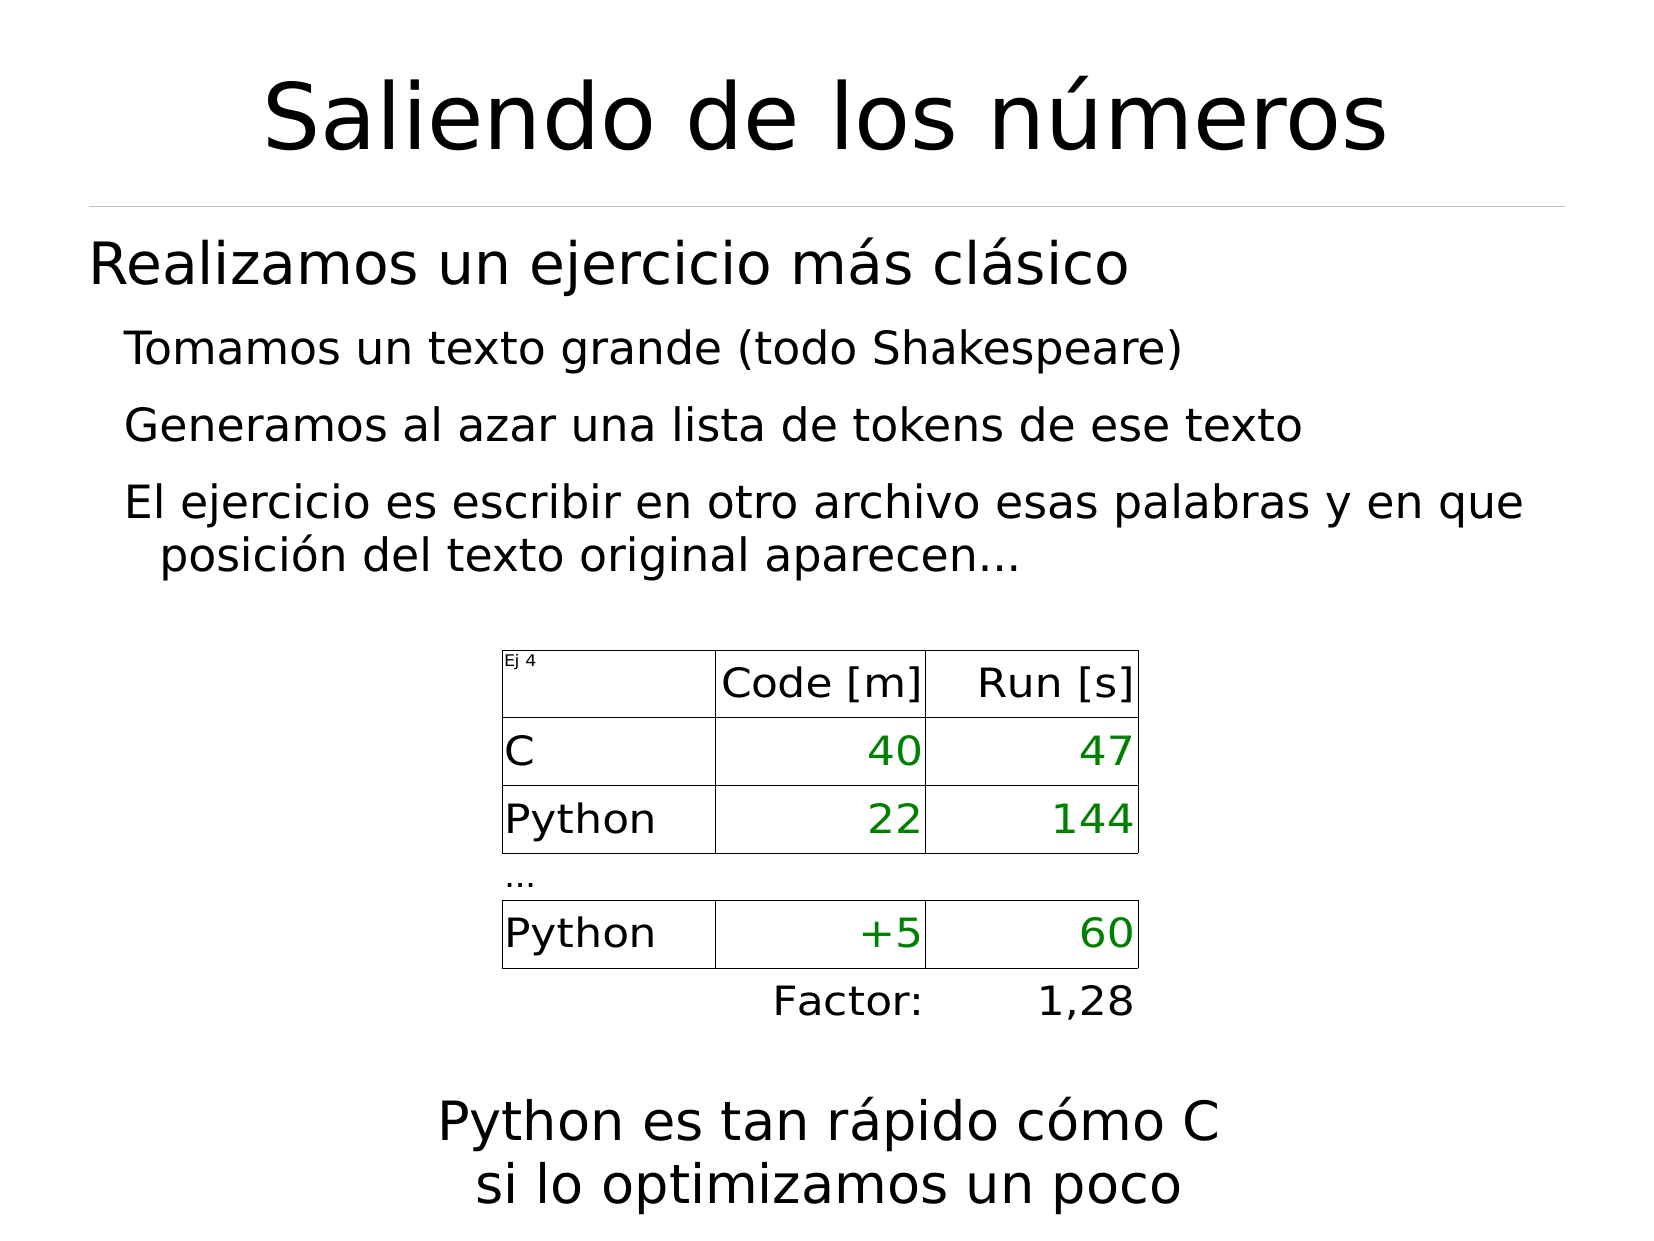

# Saliendo de los números
Realizamos un ejercicio más clásico
Tomamos un texto grande (todo Shakespeare)
Generamos al azar una lista de tokens de ese texto
El ejercicio es escribir en otro archivo esas palabras y en que posición del texto original aparecen...
Python es tan rápido cómo C
si lo optimizamos un poco